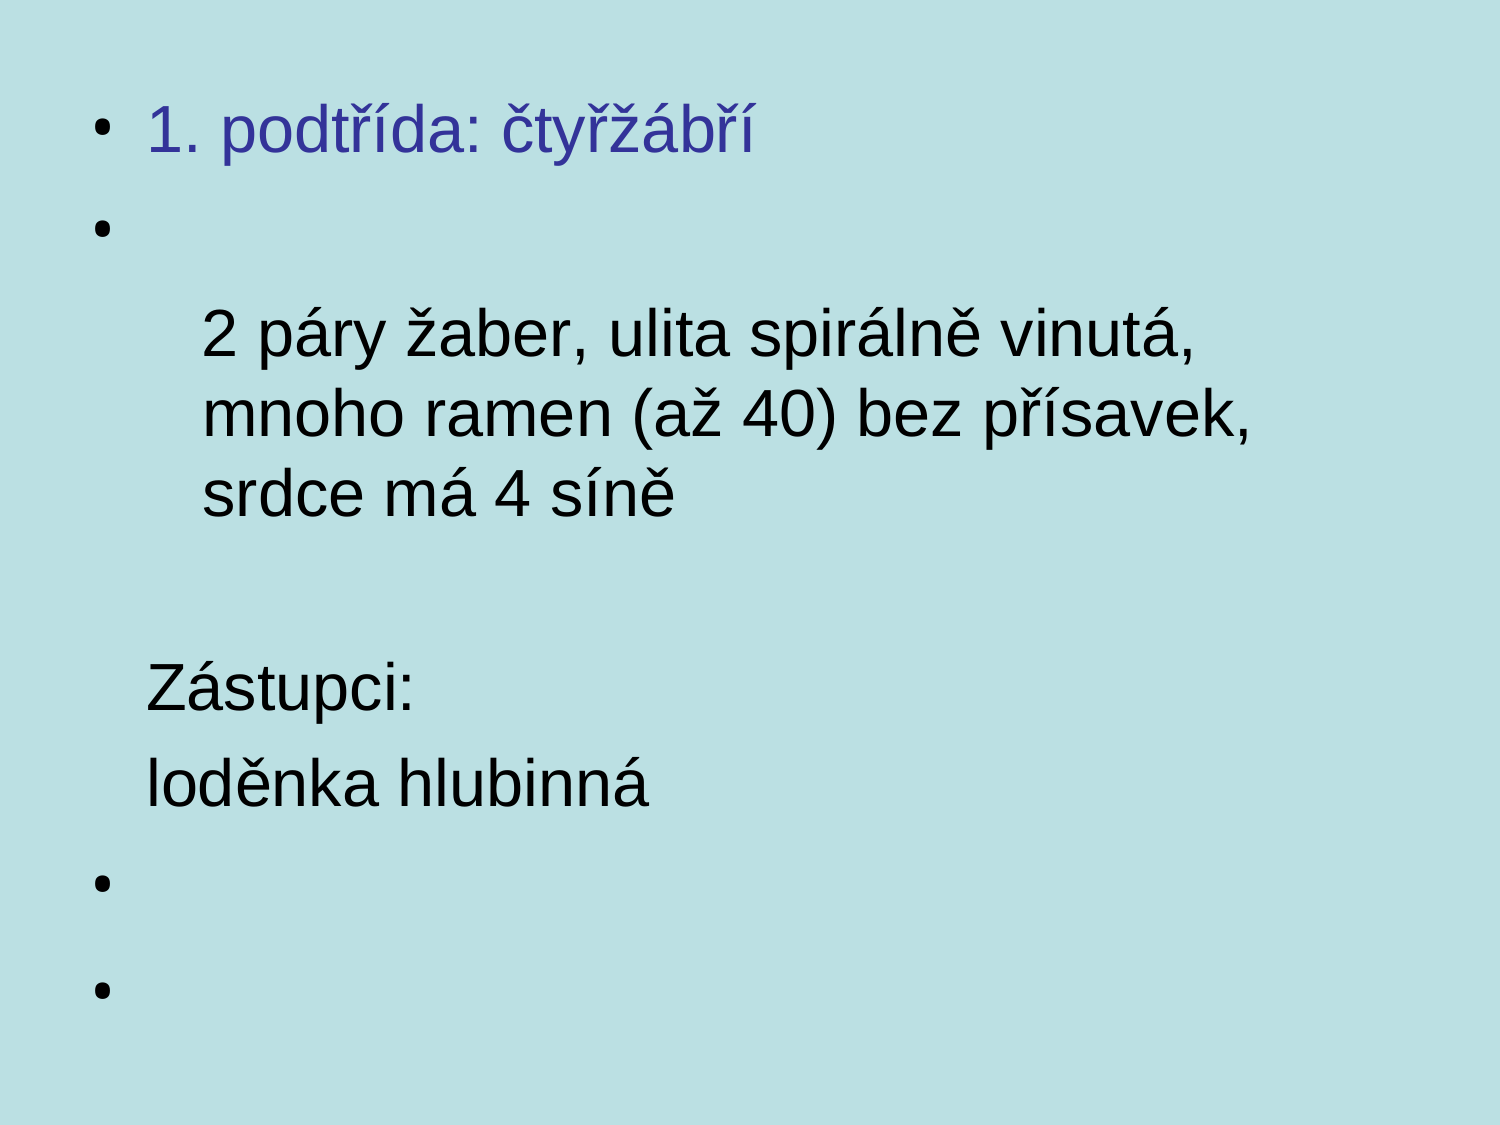

#
1. podtřída: čtyřžábří
 2 páry žaber, ulita spirálně vinutá, mnoho ramen (až 40) bez přísavek, srdce má 4 síně
Zástupci:
loděnka hlubinná